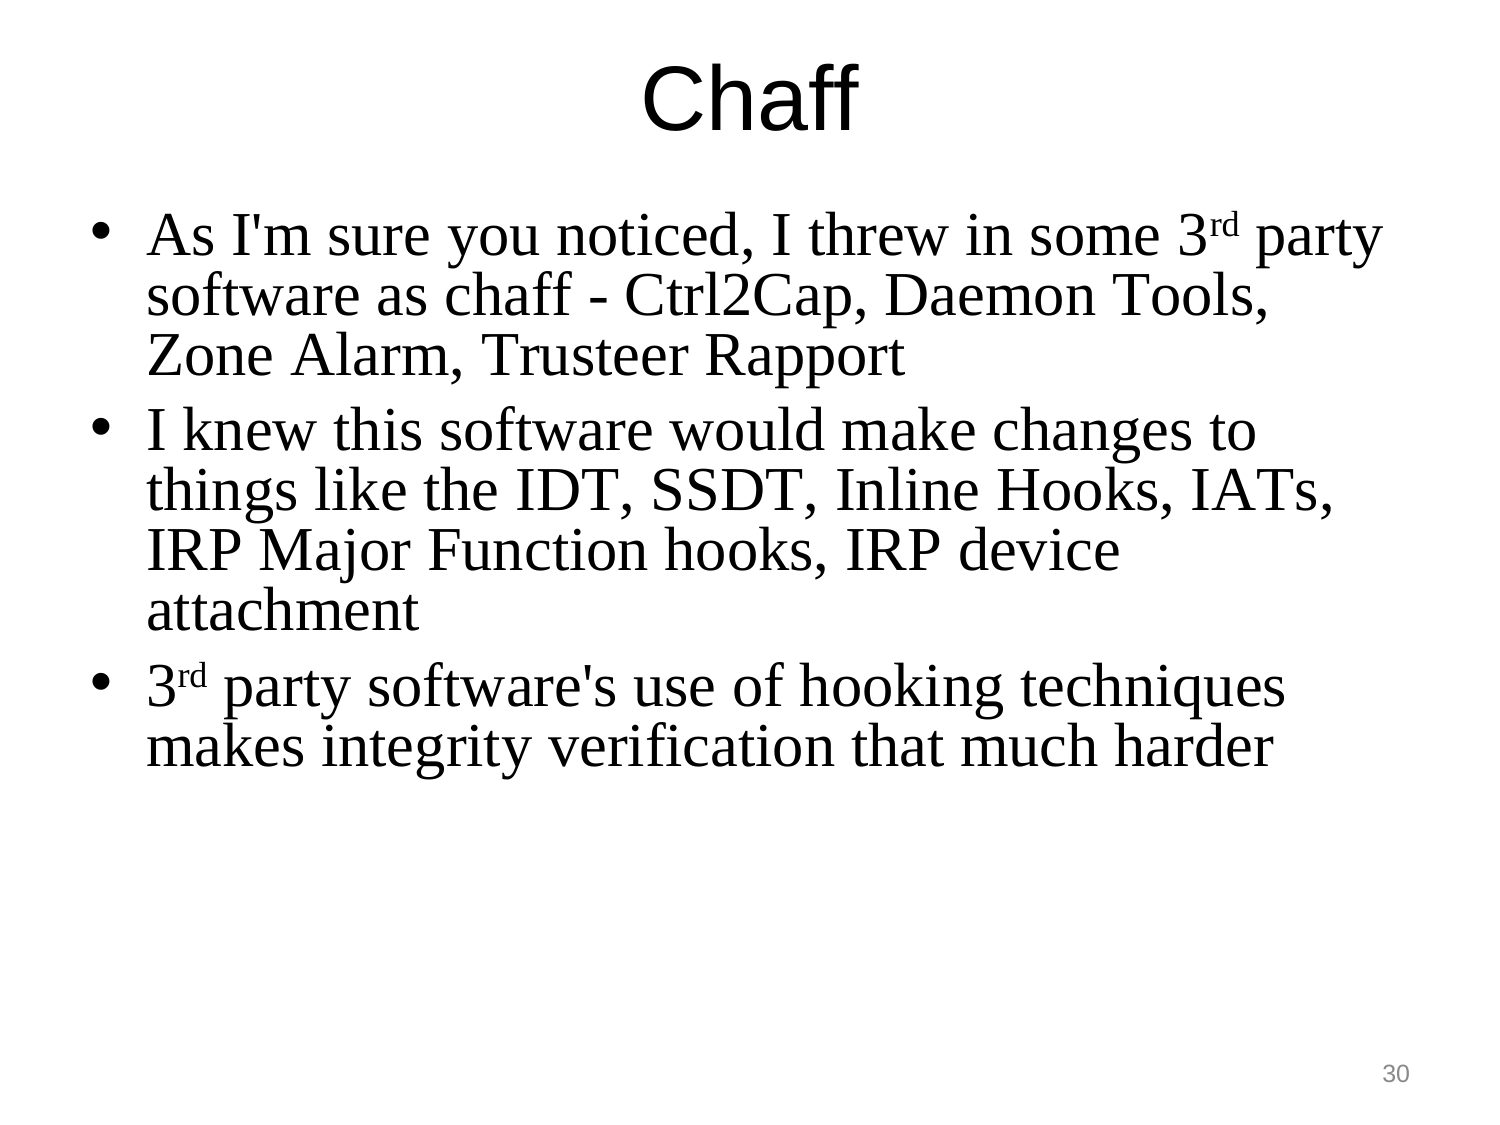

# Chaff
As I'm sure you noticed, I threw in some 3rd party software as chaff - Ctrl2Cap, Daemon Tools, Zone Alarm, Trusteer Rapport
I knew this software would make changes to things like the IDT, SSDT, Inline Hooks, IATs, IRP Major Function hooks, IRP device attachment
3rd party software's use of hooking techniques makes integrity verification that much harder